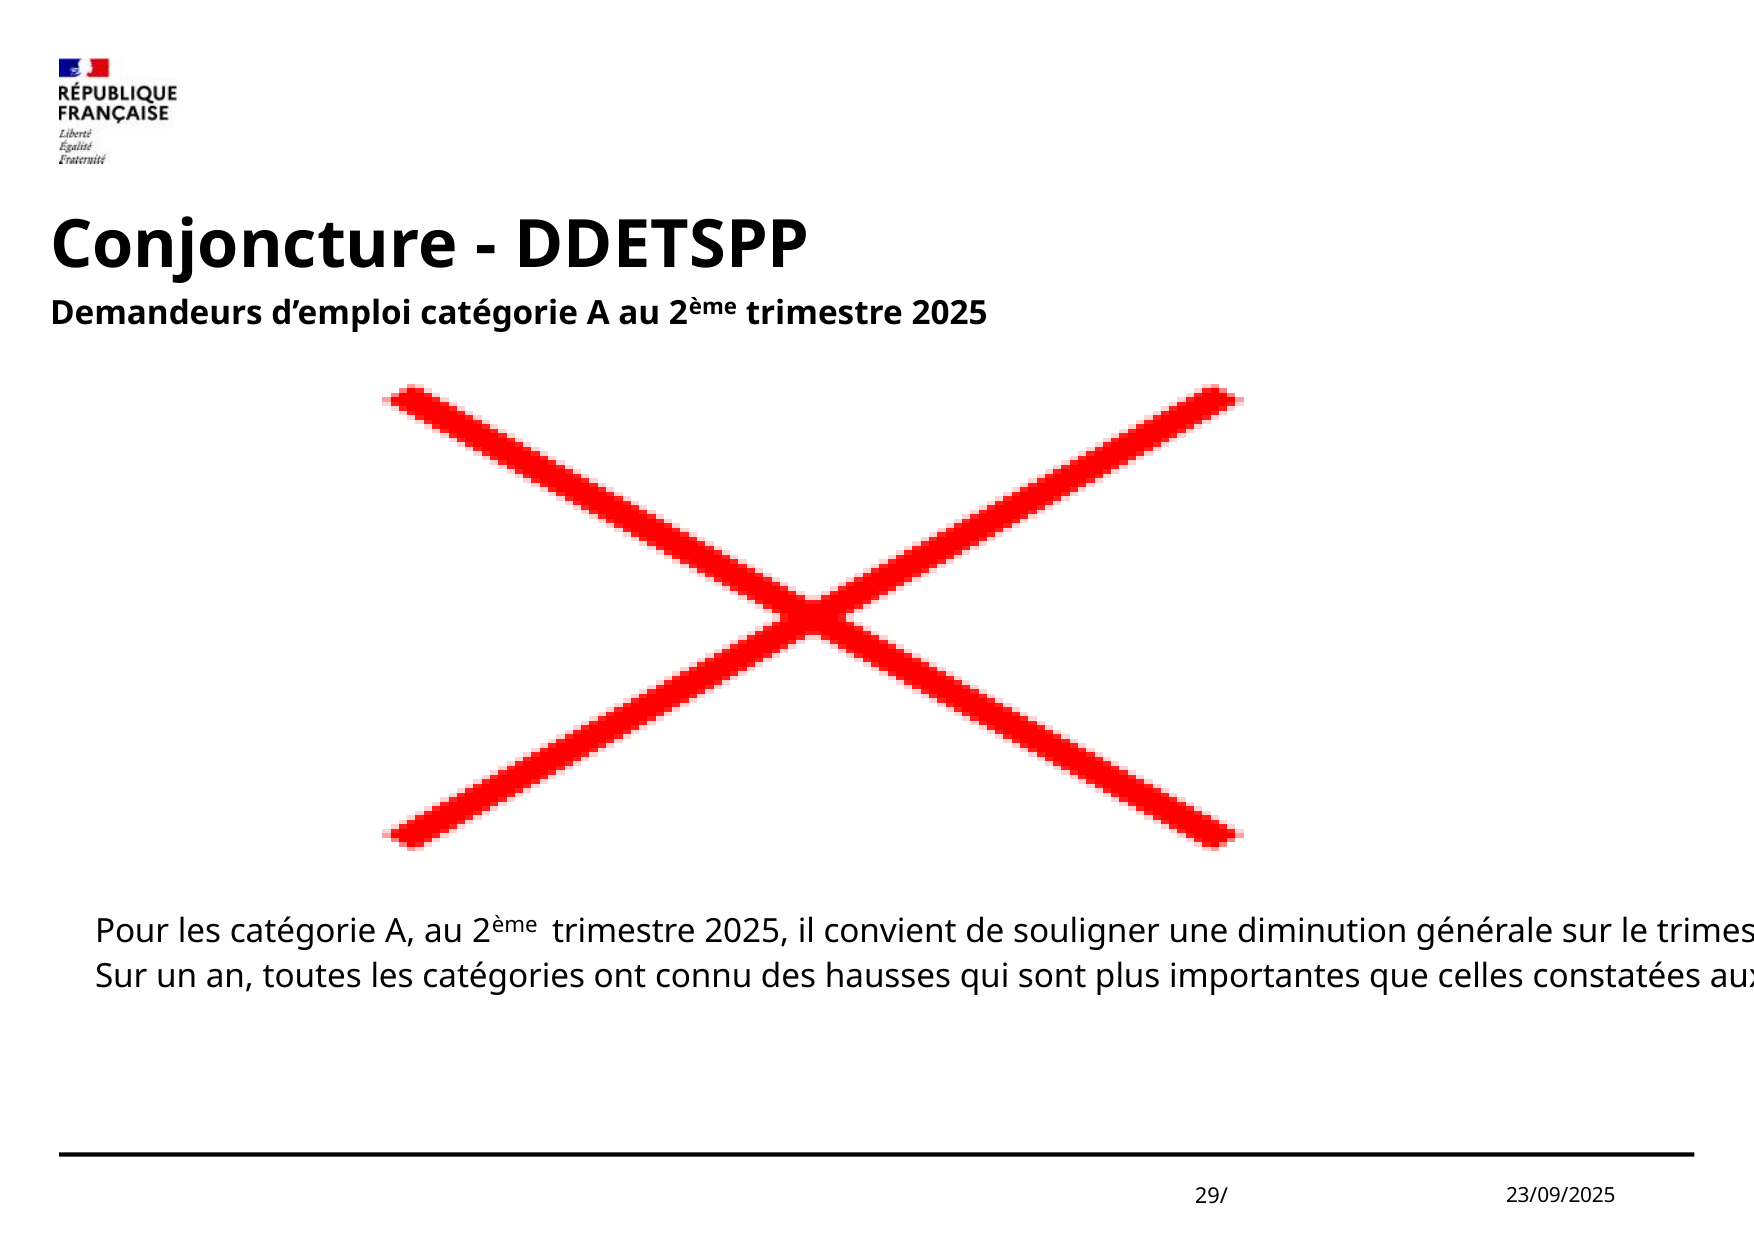

# Conjoncture - DDETSPP
Demandeurs d’emploi catégorie A au 2ème trimestre 2025
Pour les catégorie A, au 2ème trimestre 2025, il convient de souligner une diminution générale sur le trimestre avec une forte baisse pour les moins de 25 ans (-14,1%) et les femmes (-5,5%). Seuls les 50 ans et plus sont en légère augmentation (+0,7%).
Sur un an, toutes les catégories ont connu des hausses qui sont plus importantes que celles constatées aux niveaux régional ou national.